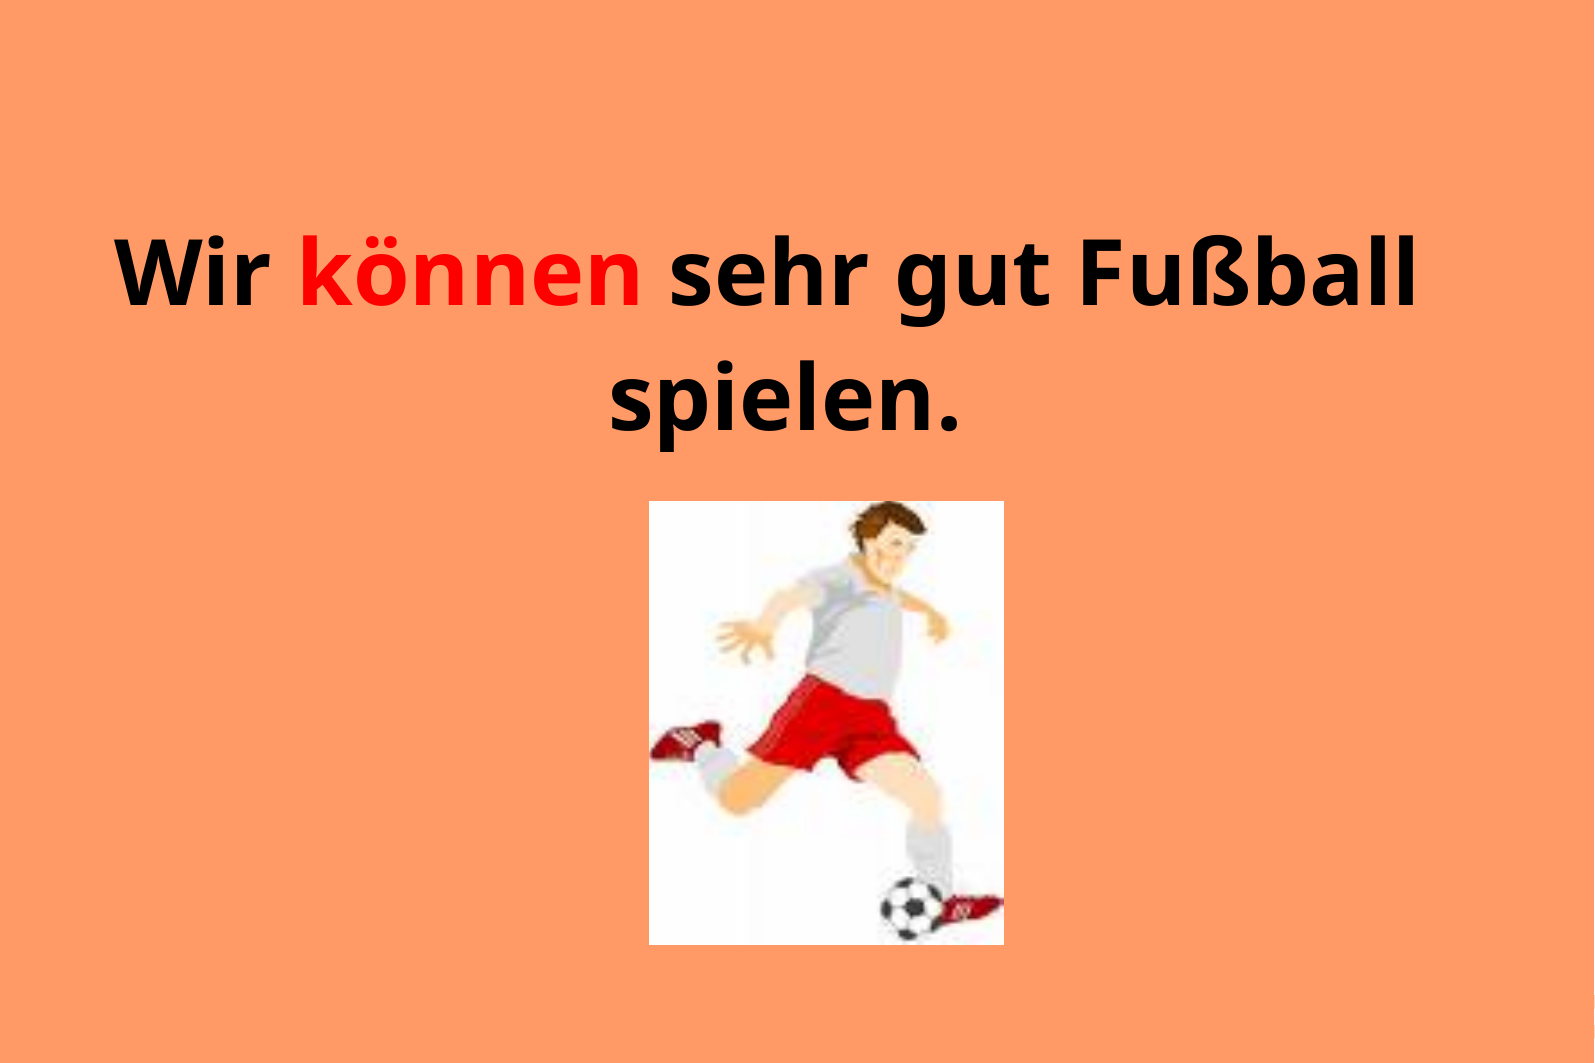

Wir können sehr gut Fußball spielen.
#